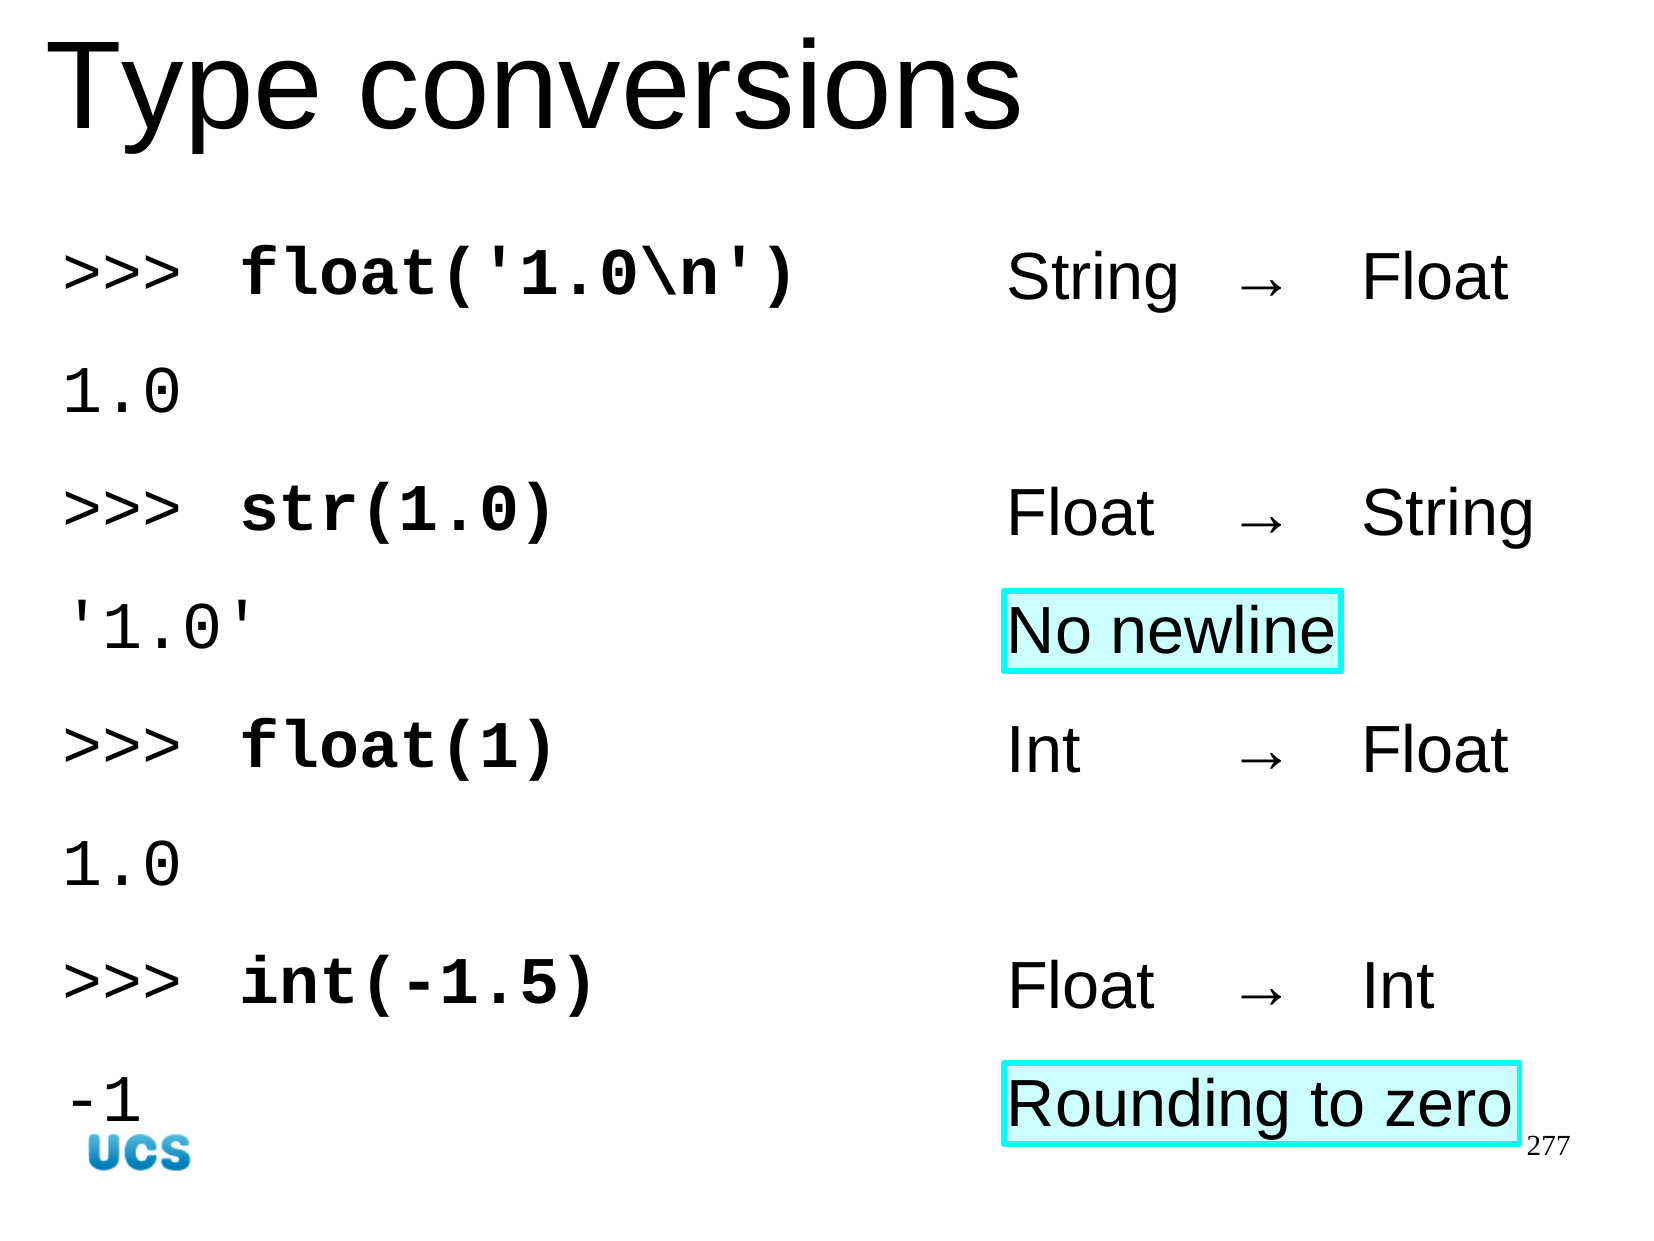

Type conversions
>>>
float('1.0\n')
String
Float
→
1.0
>>>
str(1.0)
Float
String
→
'1.0'
No newline
>>>
float(1)
Int
Float
→
1.0
>>>
int(-1.5)
Float
Int
→
-1
Rounding to zero
277